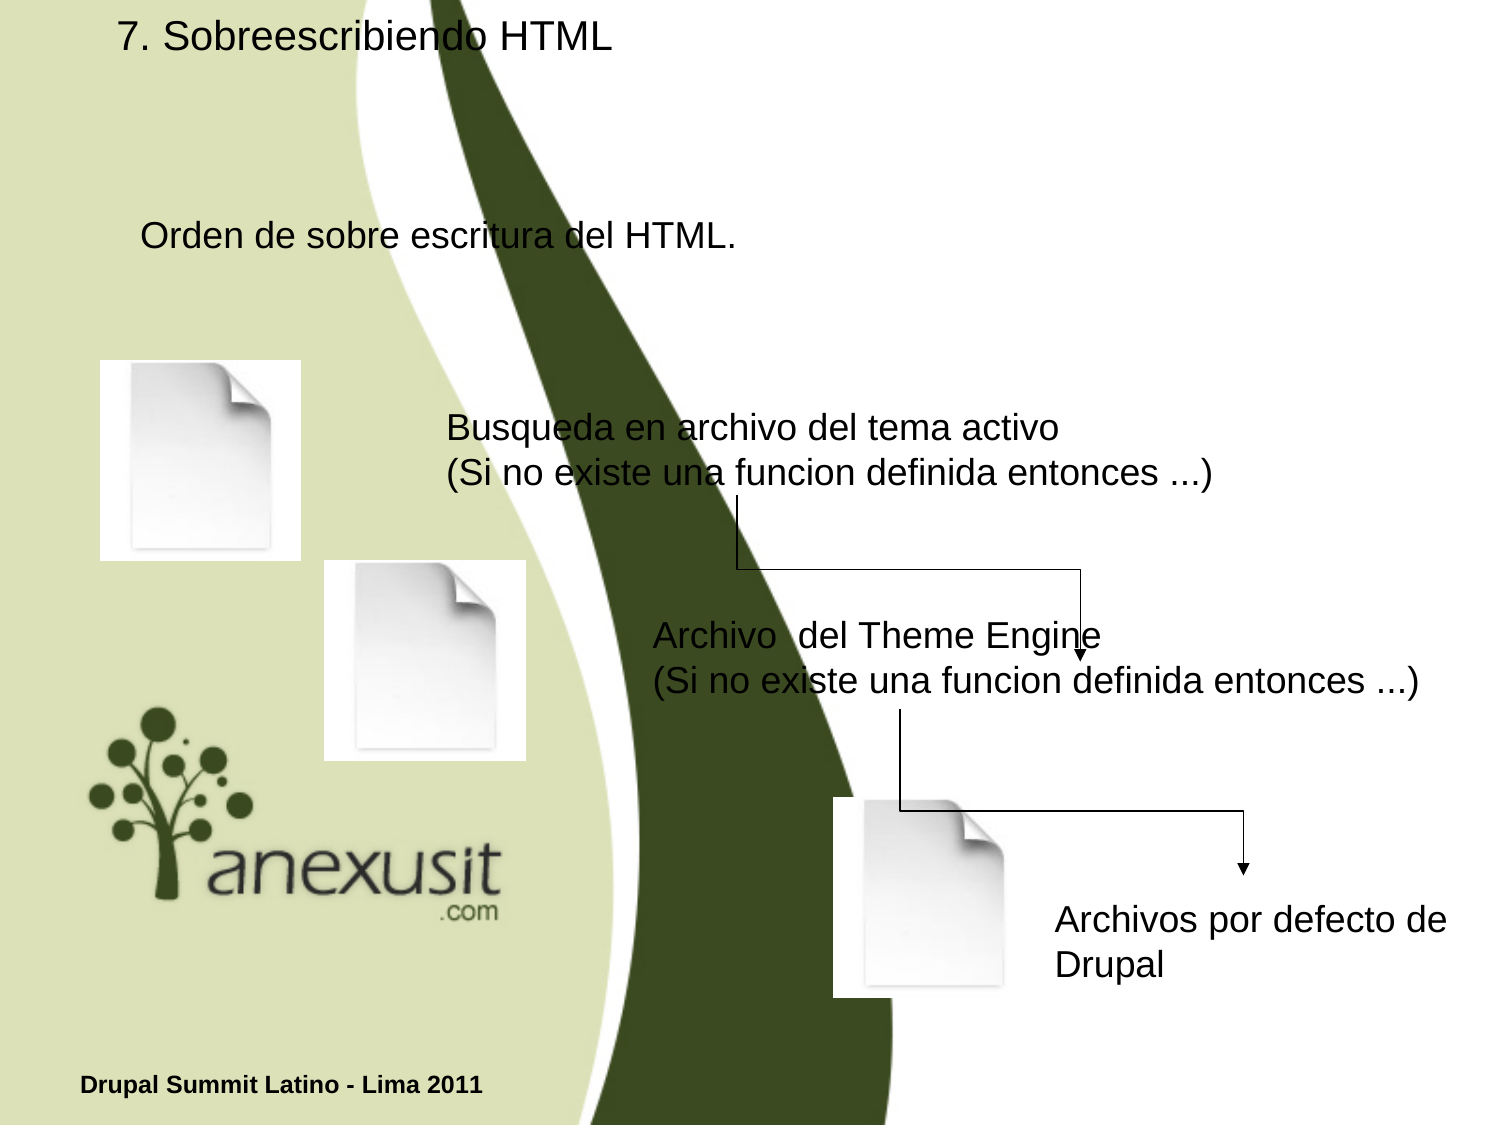

7. Sobreescribiendo HTML
Orden de sobre escritura del HTML.
Busqueda en archivo del tema activo
(Si no existe una funcion definida entonces ...)‏
Archivo del Theme Engine
(Si no existe una funcion definida entonces ...)‏
Archivos por defecto de
Drupal
Drupal Summit Latino - Lima 2011